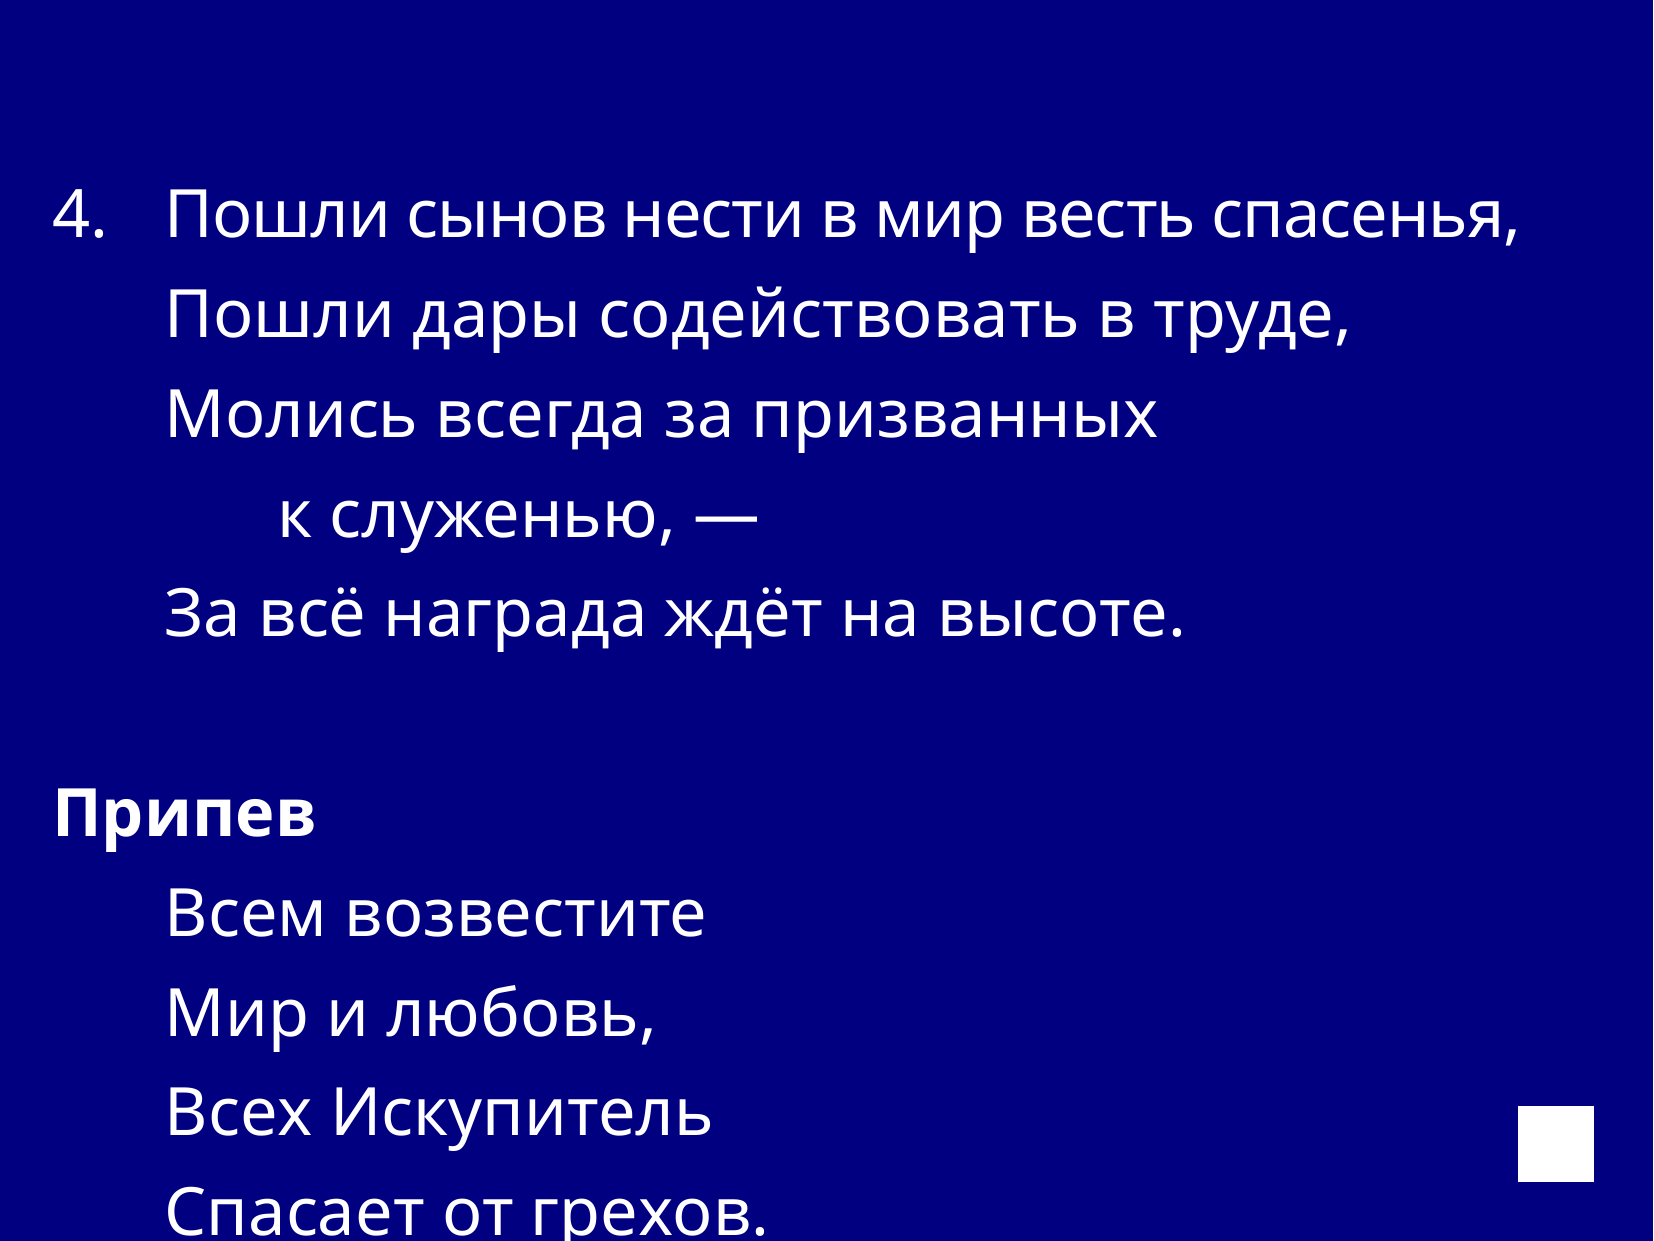

4.	Пошли сынов нести в мир весть спасенья,
	Пошли дары содействовать в труде,
	Молись всегда за призванных
		к служенью, —
	За всё награда ждёт на высоте.
Припев
	Всем возвестите
	Мир и любовь,
	Всех Искупитель
	Спасает от грехов.